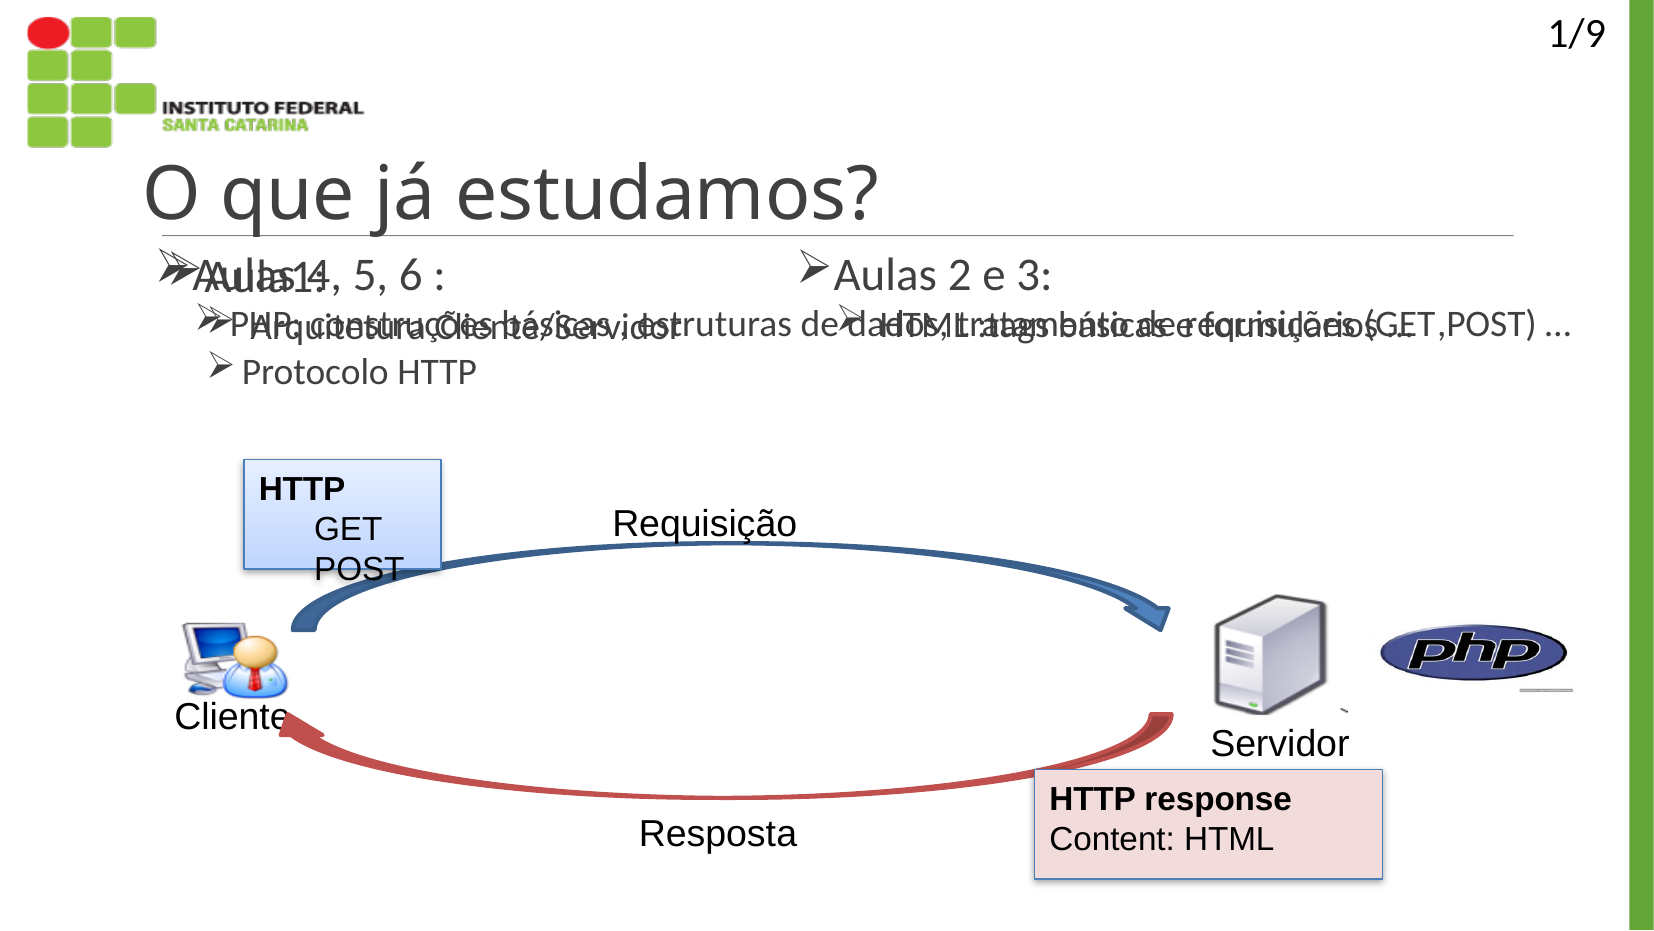

1/9
O que já estudamos?
Aulas 4, 5, 6 :
PHP: construções básicas , estruturas de dados, tratamento de requisições (GET,POST) …
Aulas 2 e 3:
 HTML :tags básicas e formularios …
Aula1:
 Arquitetura Cliente/Servidor
Protocolo HTTP
HTTP
 GET
 POST
Requisição
Servidor
Cliente
HTTP response
Content: HTML
Resposta